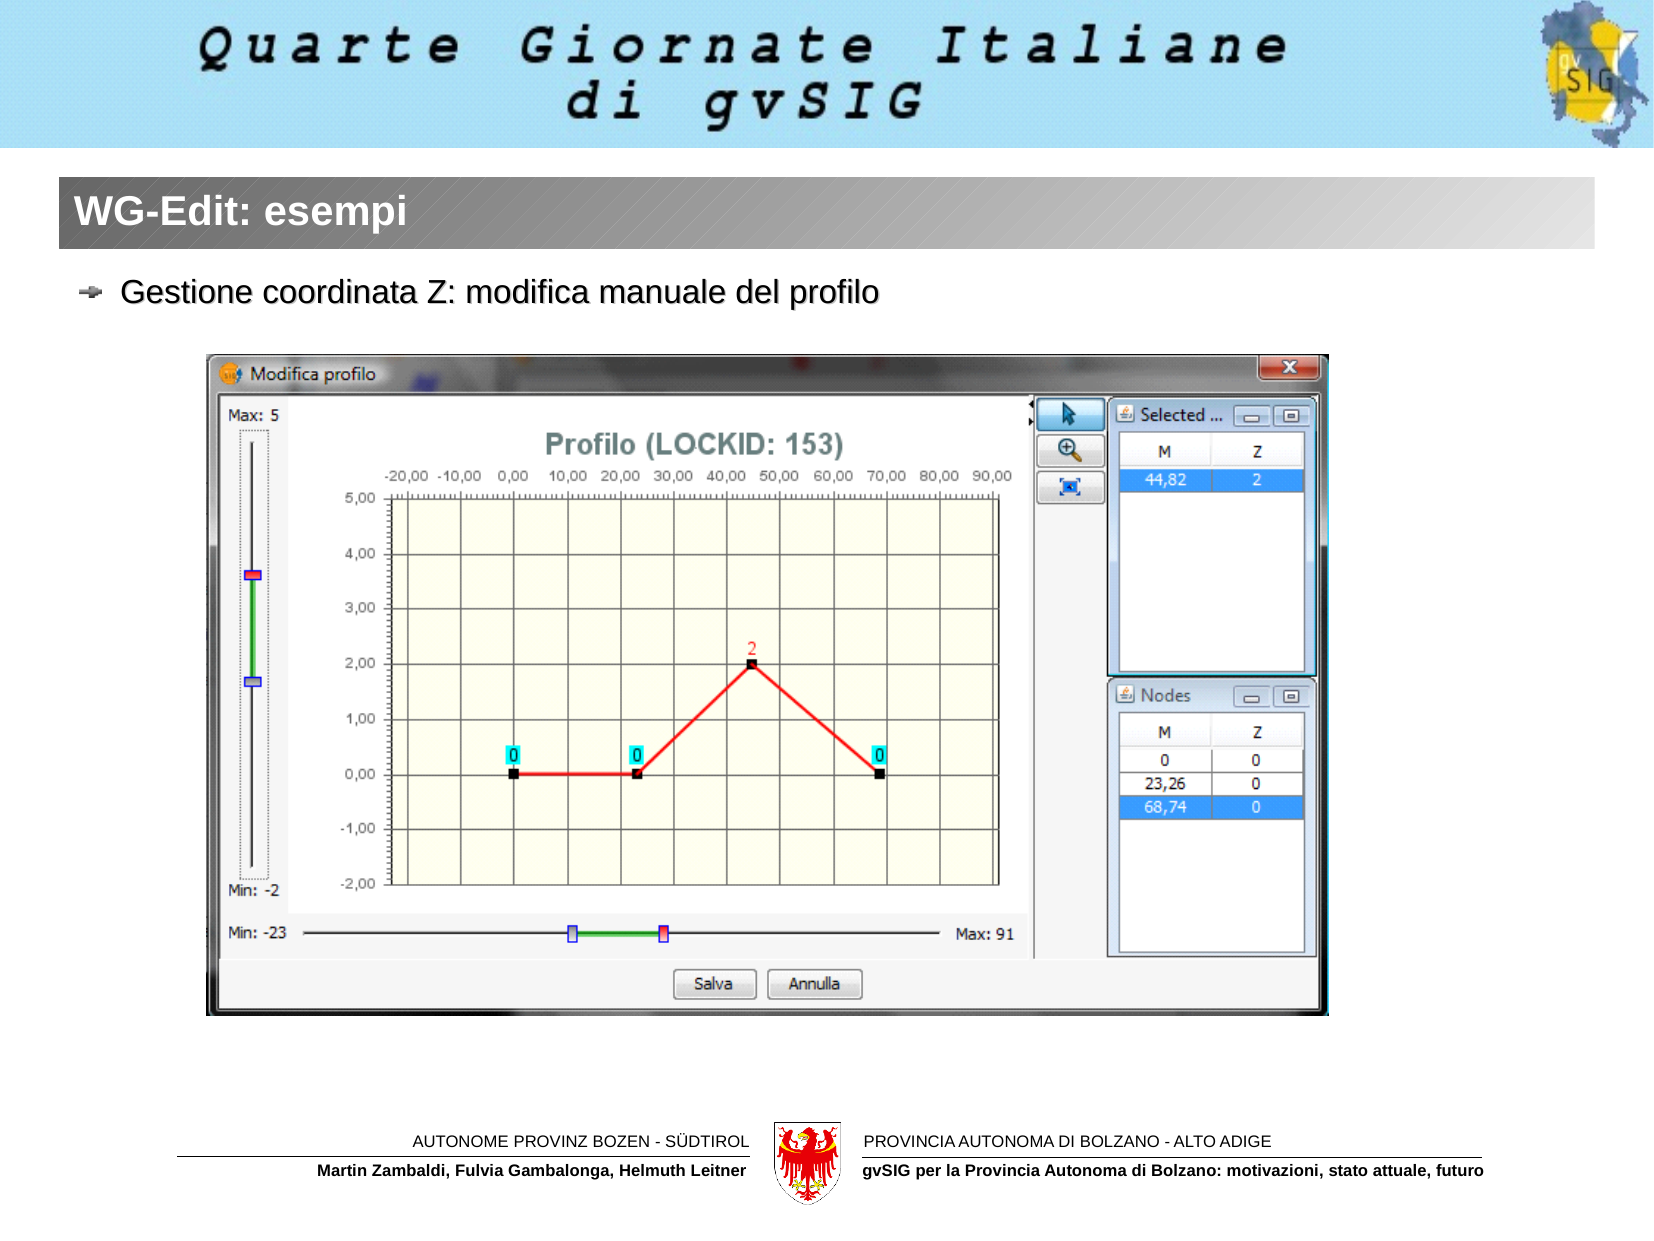

WG-Edit: esempi
 Gestione coordinata Z: modifica manuale del profilo